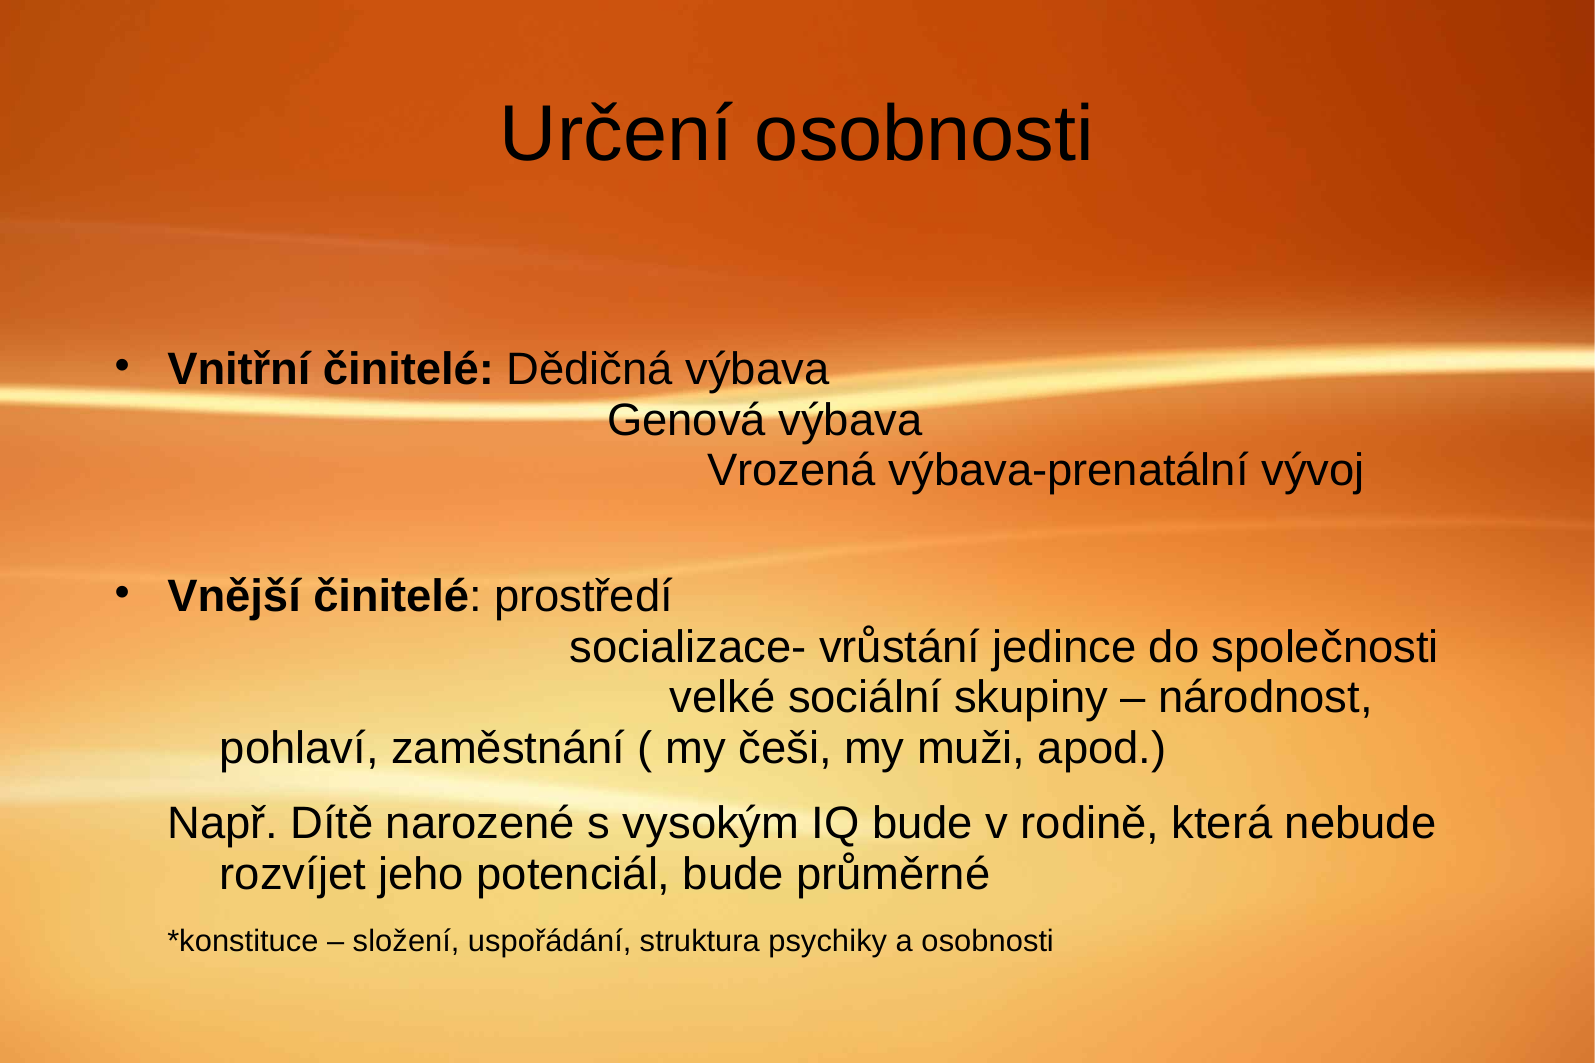

# Určení osobnosti
Vnitřní činitelé: Dědičná výbava Genová výbava Vrozená výbava-prenatální vývoj
Vnější činitelé: prostředí socializace- vrůstání jedince do společnosti velké sociální skupiny – národnost, pohlaví, zaměstnání ( my češi, my muži, apod.)
Např. Dítě narozené s vysokým IQ bude v rodině, která nebude rozvíjet jeho potenciál, bude průměrné
*konstituce – složení, uspořádání, struktura psychiky a osobnosti